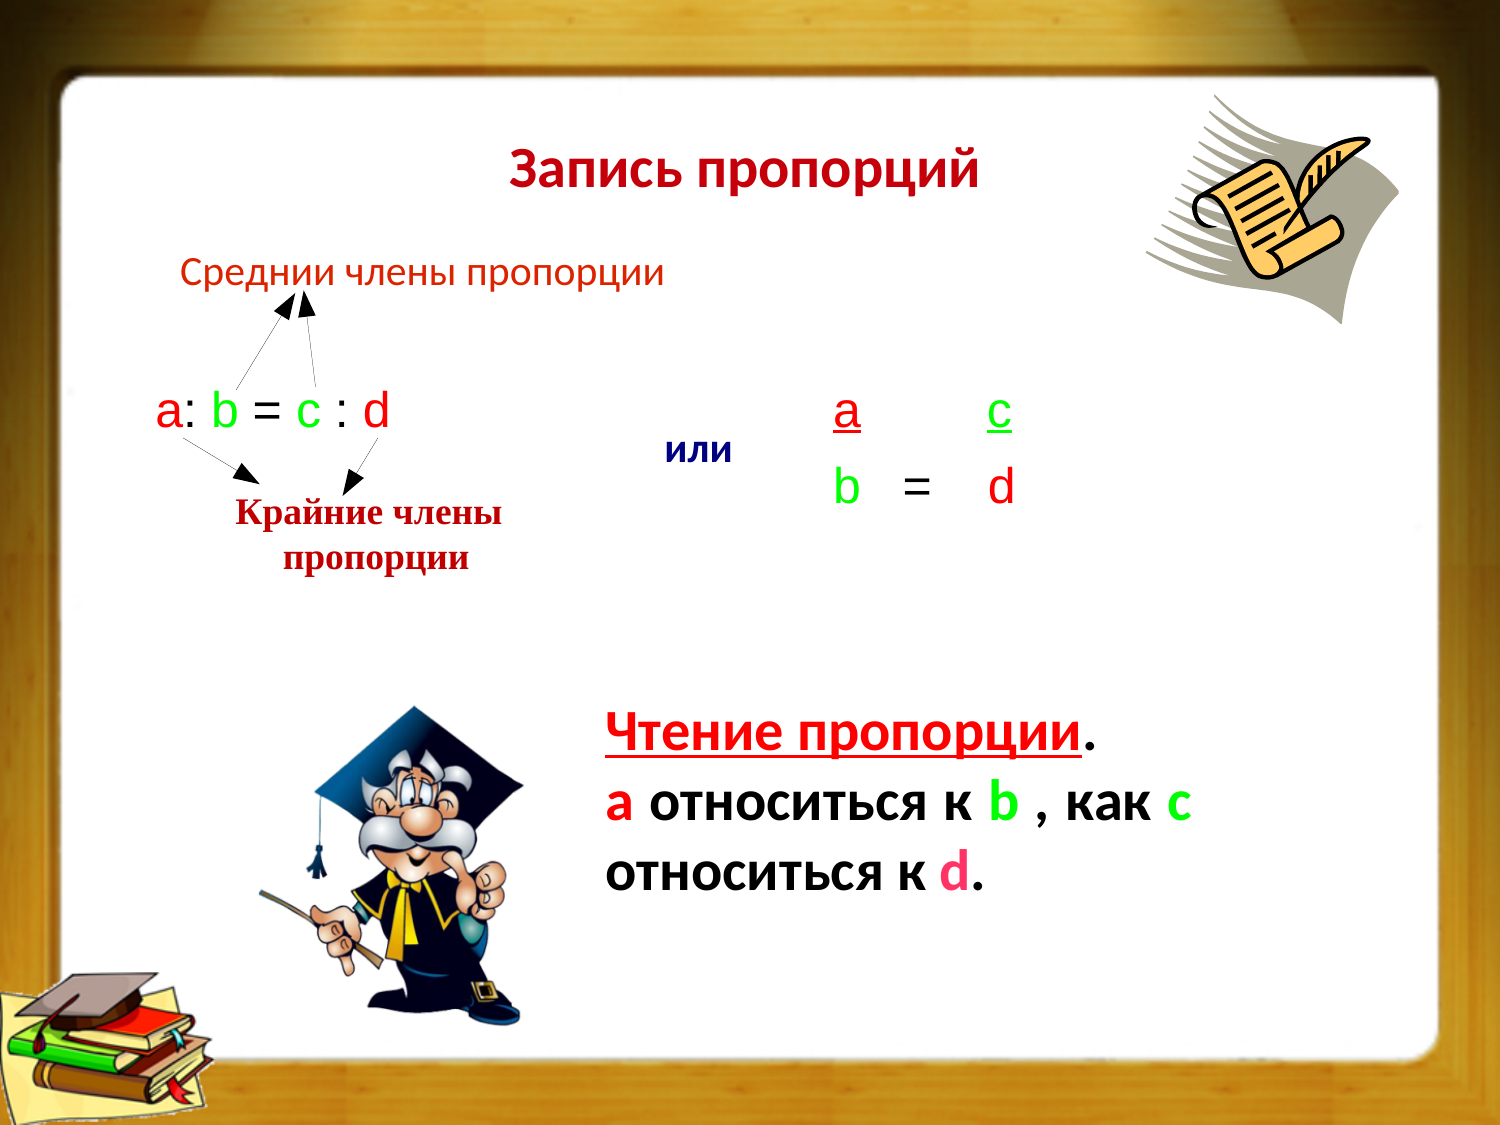

# Запись пропорций
Среднии члены пропорции
 a: b = c : d
a c
b = d
или
Крайние члены
 пропорции
Чтение пропорции.
a относиться к b , как с относиться к d.